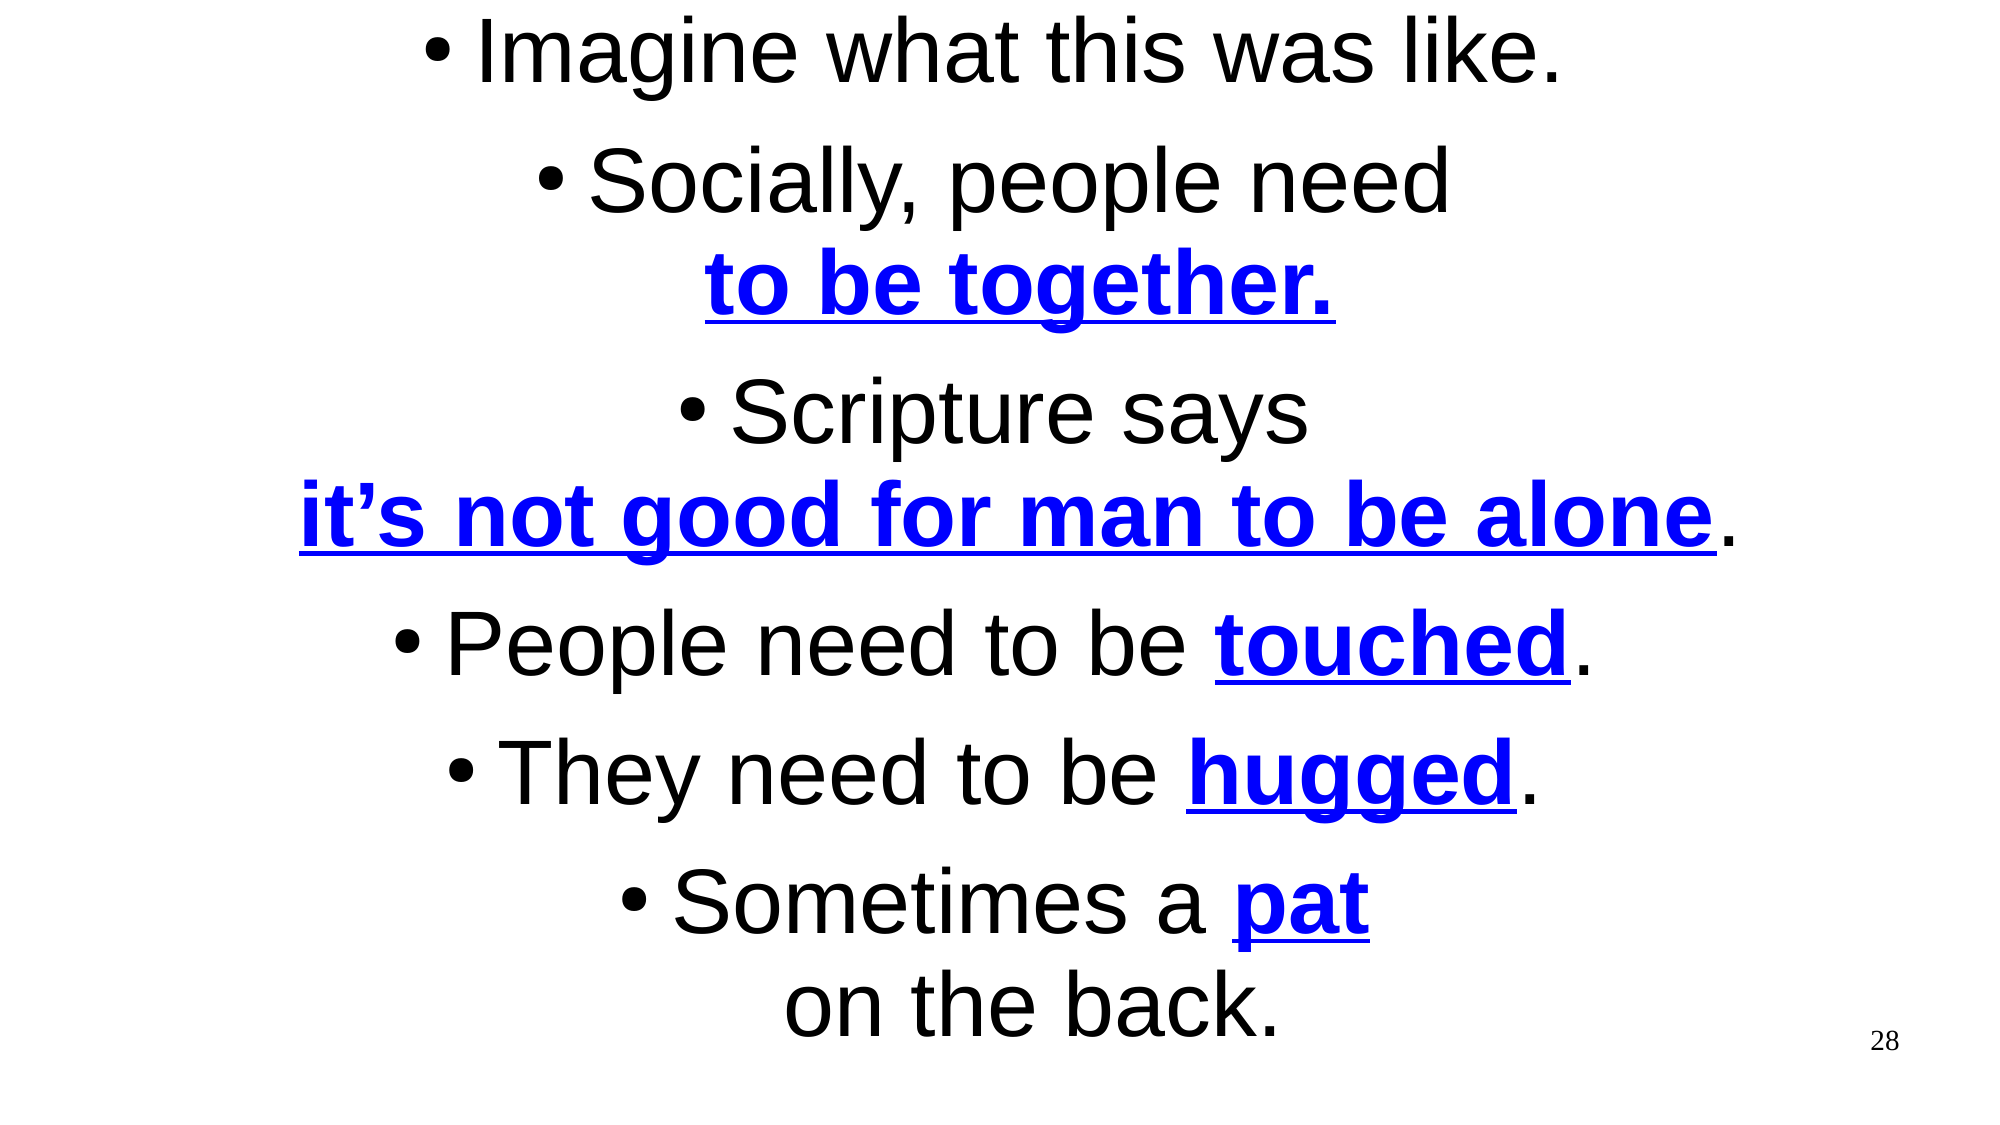

# Imagine what this was like.
Socially, people need
to be together.
Scripture says
it’s not good for man to be alone.
People need to be touched.
They need to be hugged.
Sometimes a pat
on the back.
28